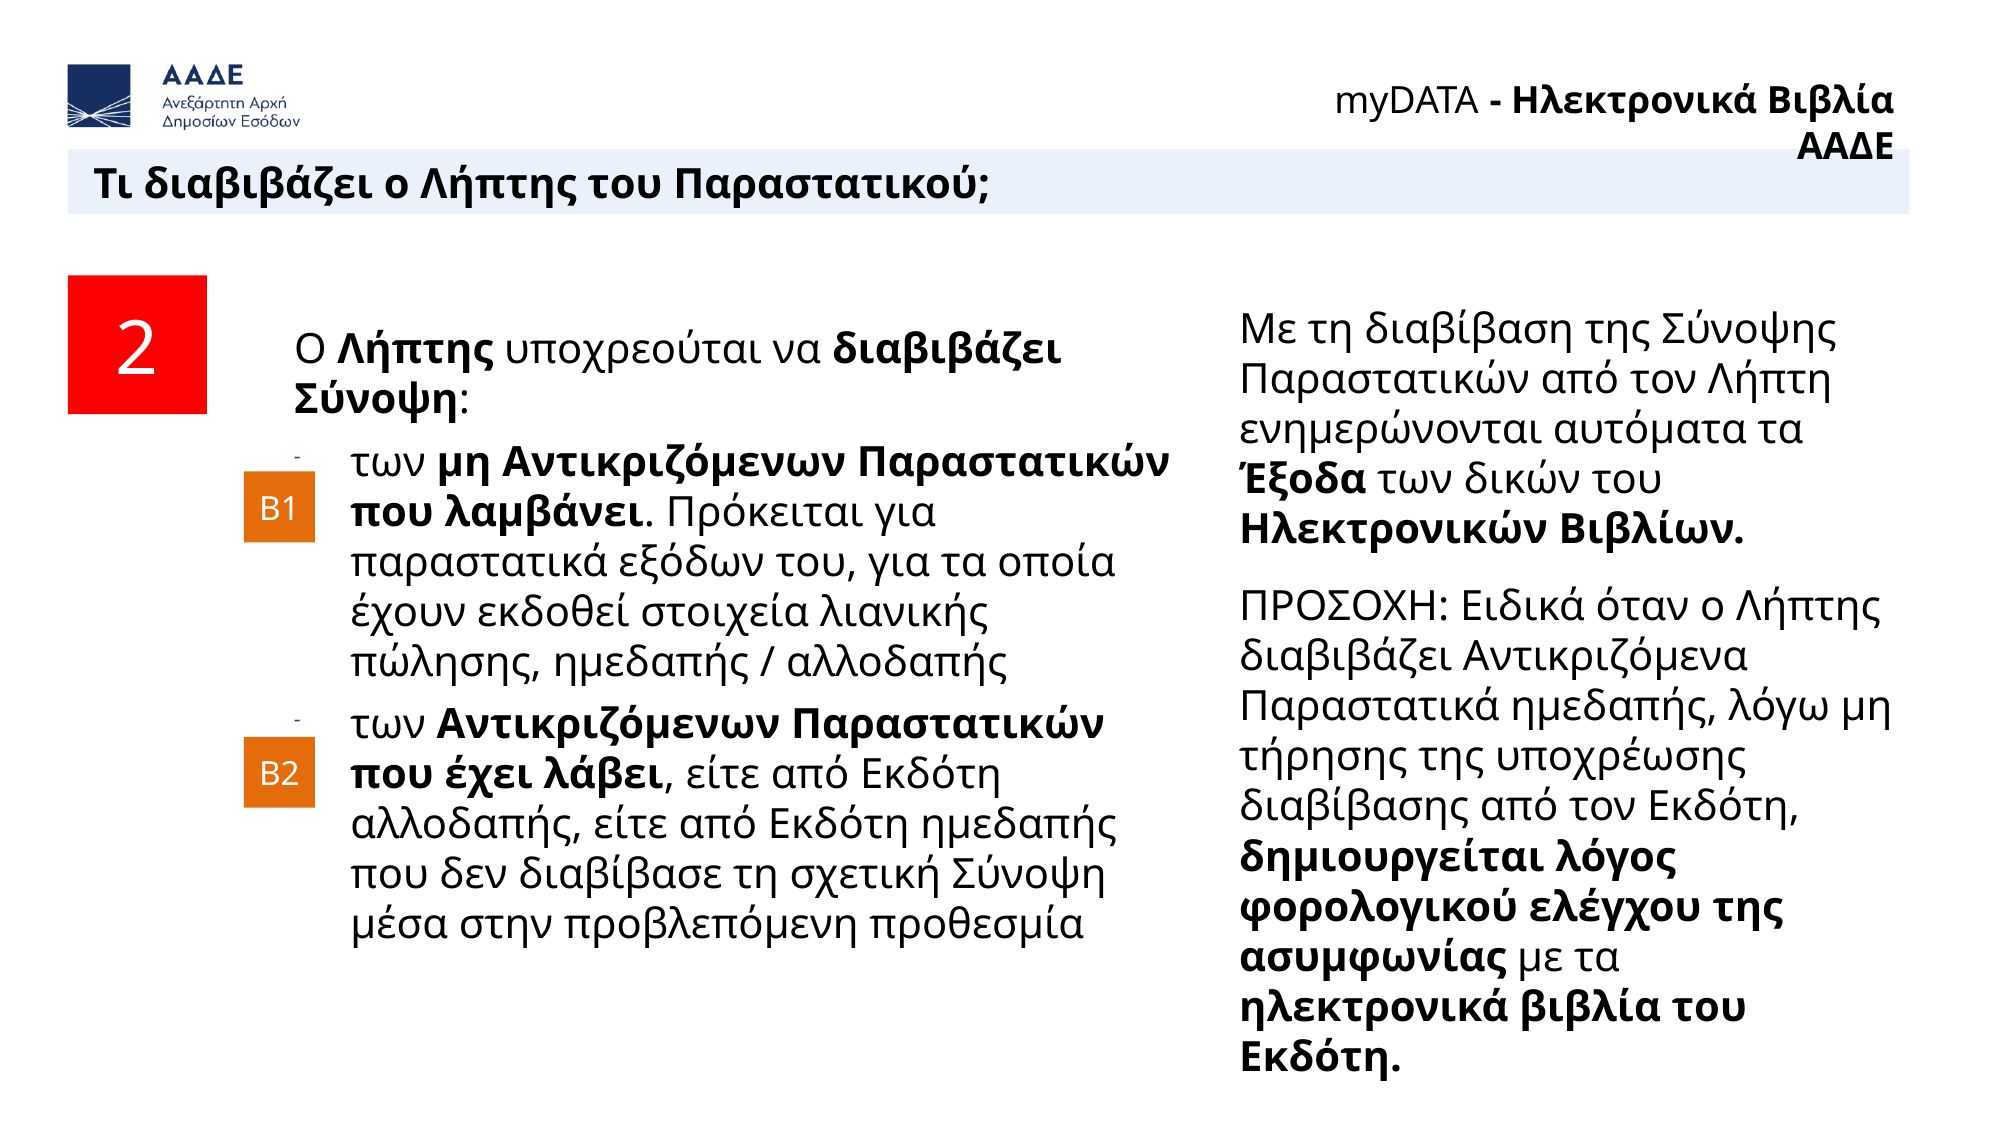

myDATA - Ηλεκτρονικά Βιβλία ΑΑΔΕ
 Τι διαβιβάζει ο Λήπτης του Παραστατικού;
2
Με τη διαβίβαση της Σύνοψης Παραστατικών από τον Λήπτη ενημερώνονται αυτόματα τα Έξοδα των δικών του Ηλεκτρονικών Βιβλίων.
ΠΡΟΣΟΧΗ: Ειδικά όταν ο Λήπτης διαβιβάζει Αντικριζόμενα Παραστατικά ημεδαπής, λόγω μη τήρησης της υποχρέωσης διαβίβασης από τον Εκδότη, δημιουργείται λόγος φορολογικού ελέγχου της ασυμφωνίας με τα ηλεκτρονικά βιβλία του Εκδότη.
Ο Λήπτης υποχρεούται να διαβιβάζει Σύνοψη:
των μη Αντικριζόμενων Παραστατικών που λαμβάνει. Πρόκειται για παραστατικά εξόδων του, για τα οποία έχουν εκδοθεί στοιχεία λιανικής πώλησης, ημεδαπής / αλλοδαπής
των Αντικριζόμενων Παραστατικών που έχει λάβει, είτε από Εκδότη αλλοδαπής, είτε από Εκδότη ημεδαπής που δεν διαβίβασε τη σχετική Σύνοψη μέσα στην προβλεπόμενη προθεσμία
B1
B2